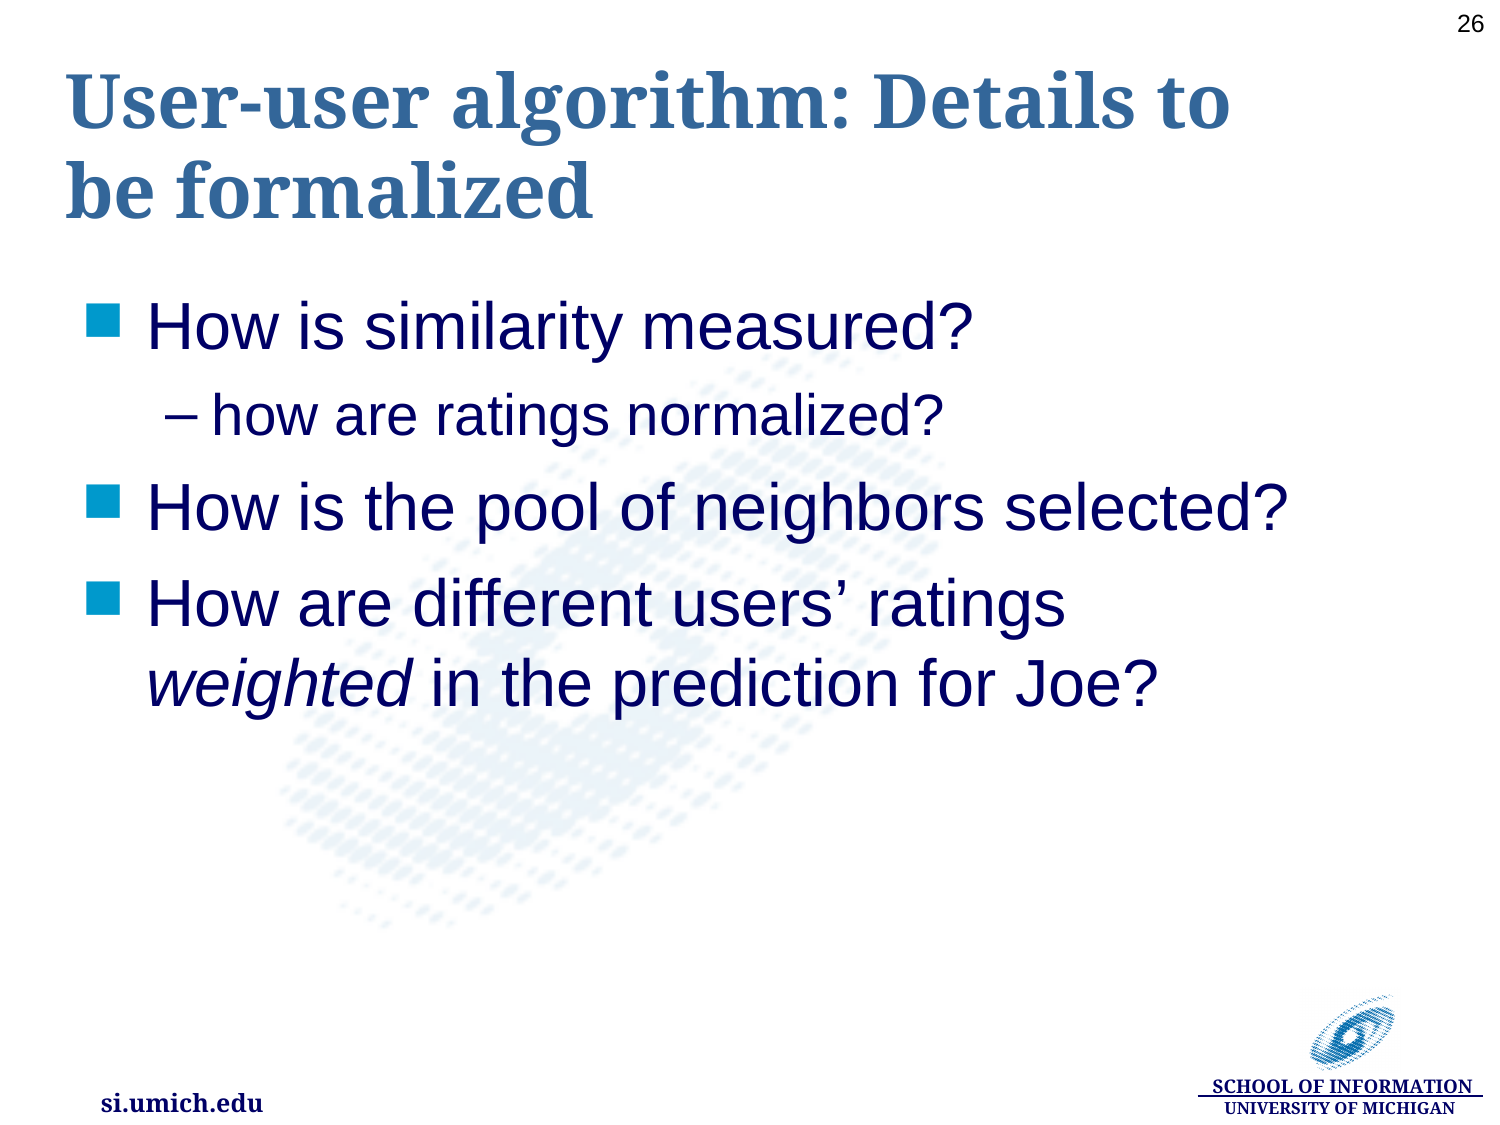

# User-user algorithm: Details to be formalized
How is similarity measured?
how are ratings normalized?
How is the pool of neighbors selected?
How are different users’ ratings weighted in the prediction for Joe?